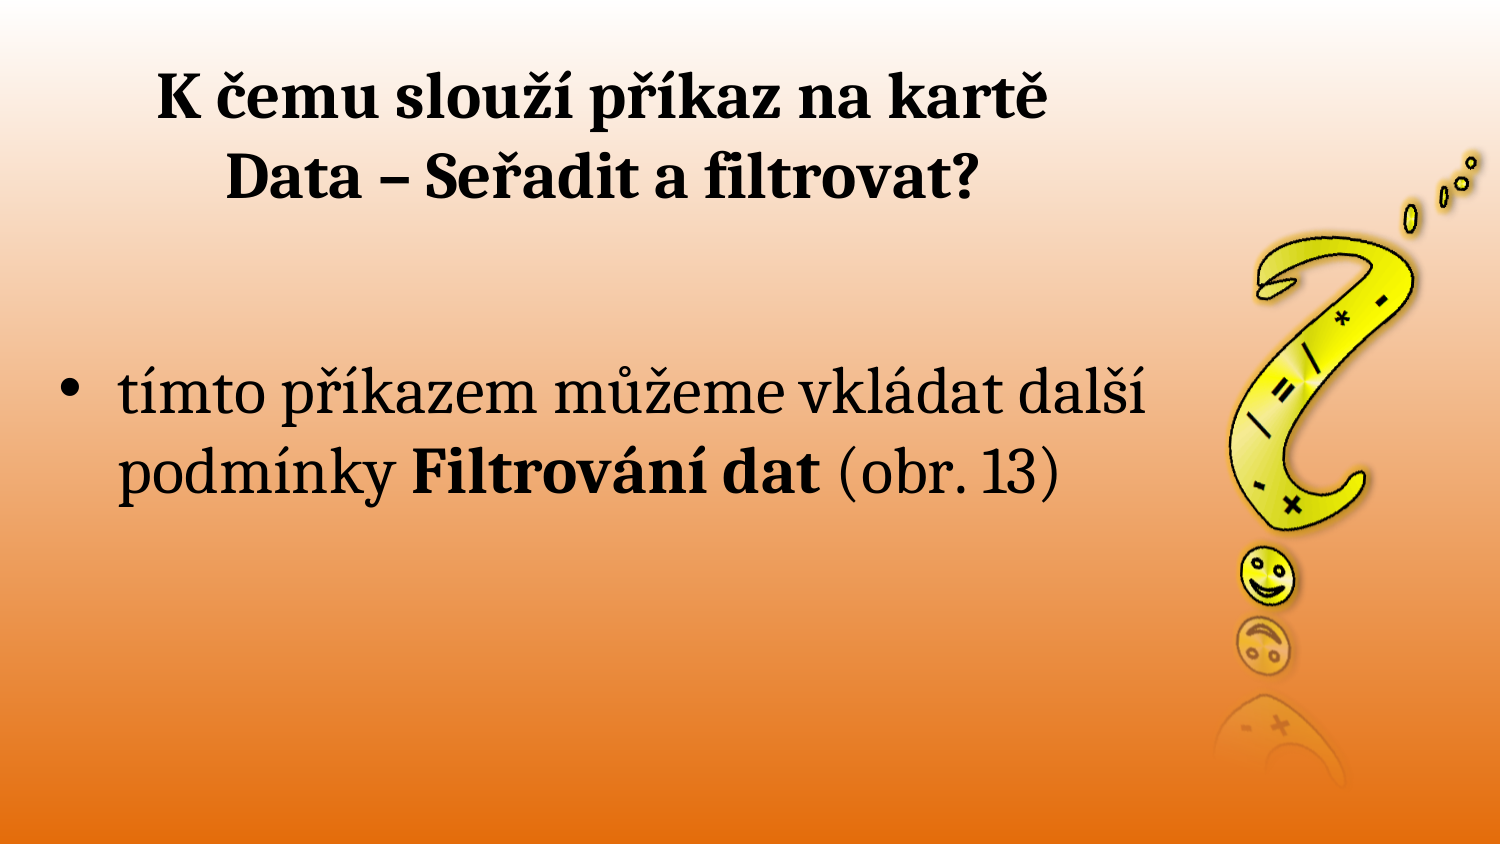

K čemu slouží příkaz na kartě
Data – Seřadit a filtrovat?
tímto příkazem můžeme vkládat další podmínky Filtrování dat (obr. 13)